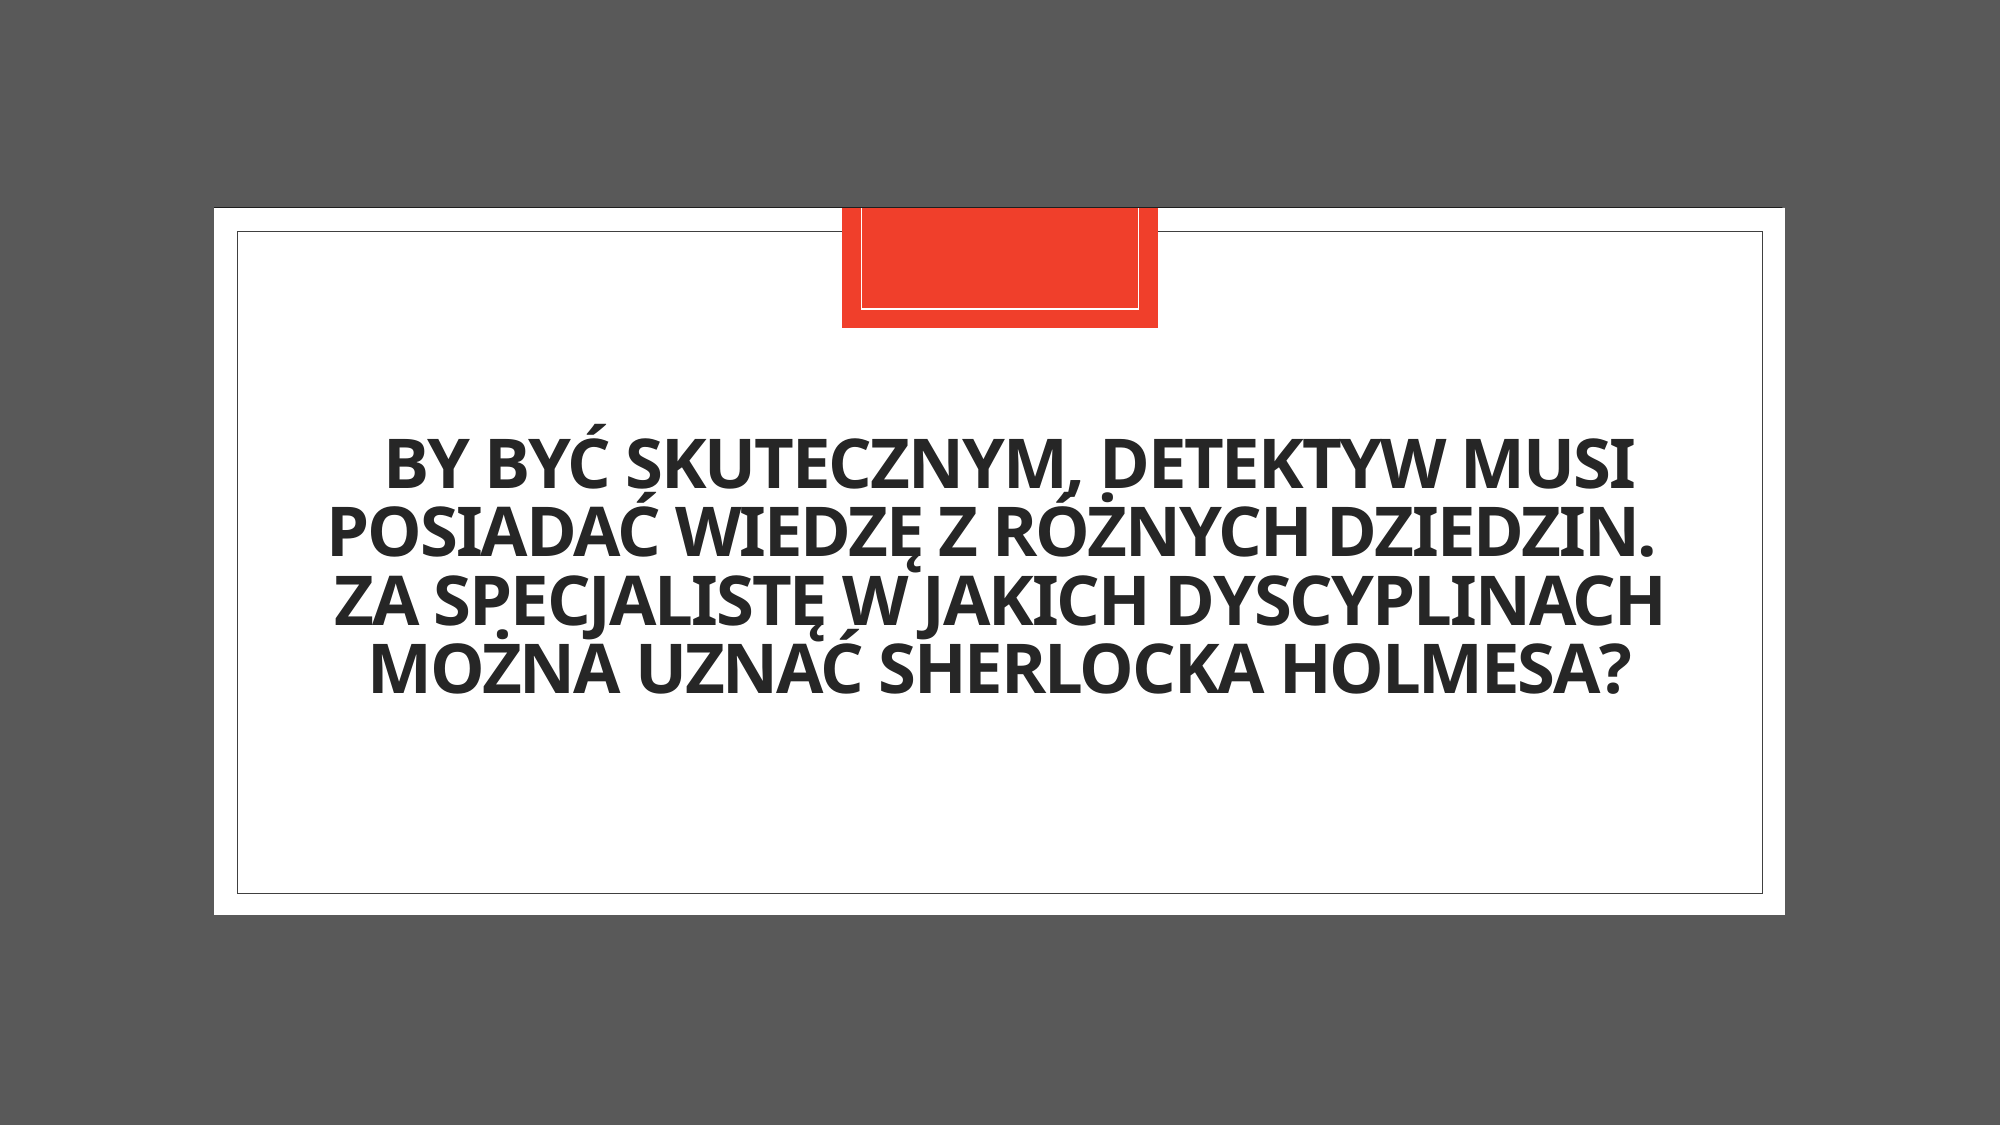

# By być skutecznym, detektyw musi posiadać wiedzę z różnych dziedzin. Za specjalistę w jakich dyscyplinach można uznać Sherlocka Holmesa?